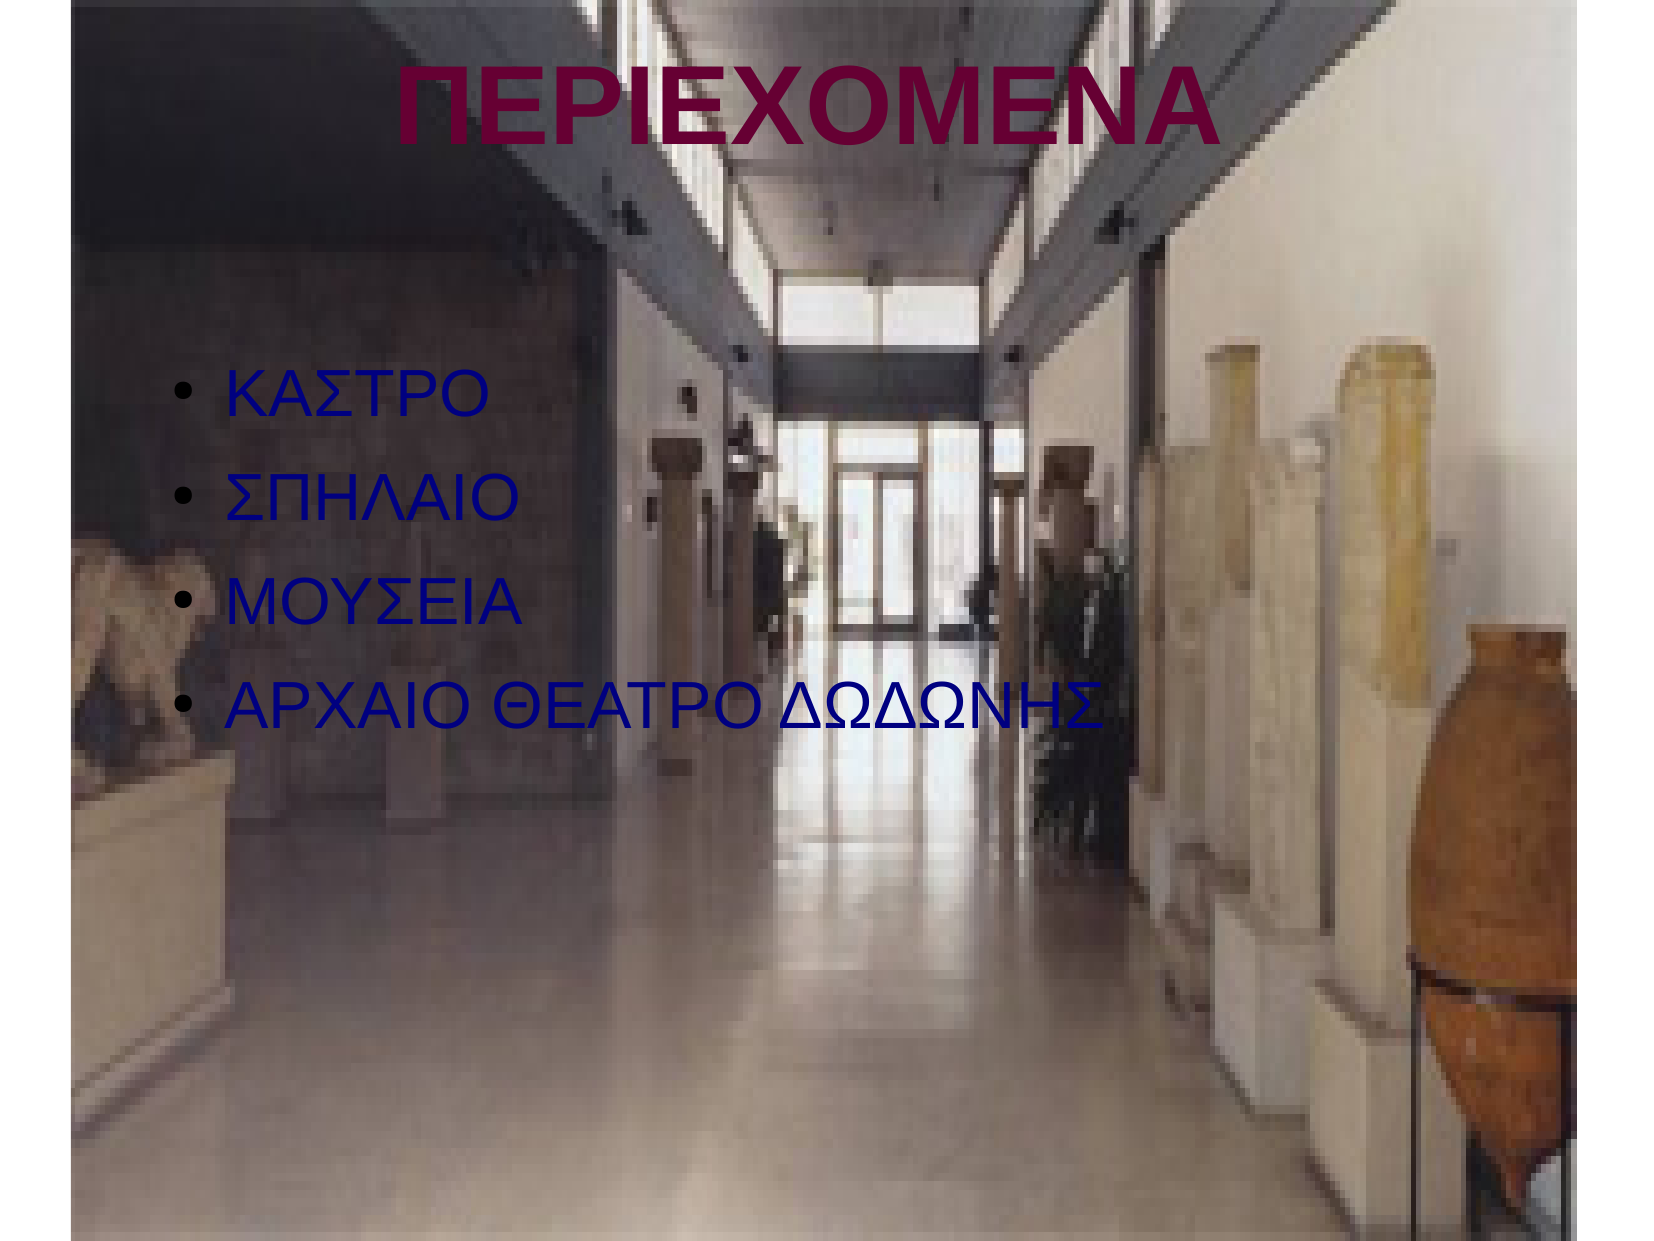

ΠΕΡΙΕΧΟΜΕΝΑ
# ΚΑΣΤΡΟ
ΣΠΗΛΑΙΟ
ΜΟΥΣΕΙΑ
ΑΡΧΑΙΟ ΘΕΑΤΡΟ ΔΩΔΩΝΗΣ